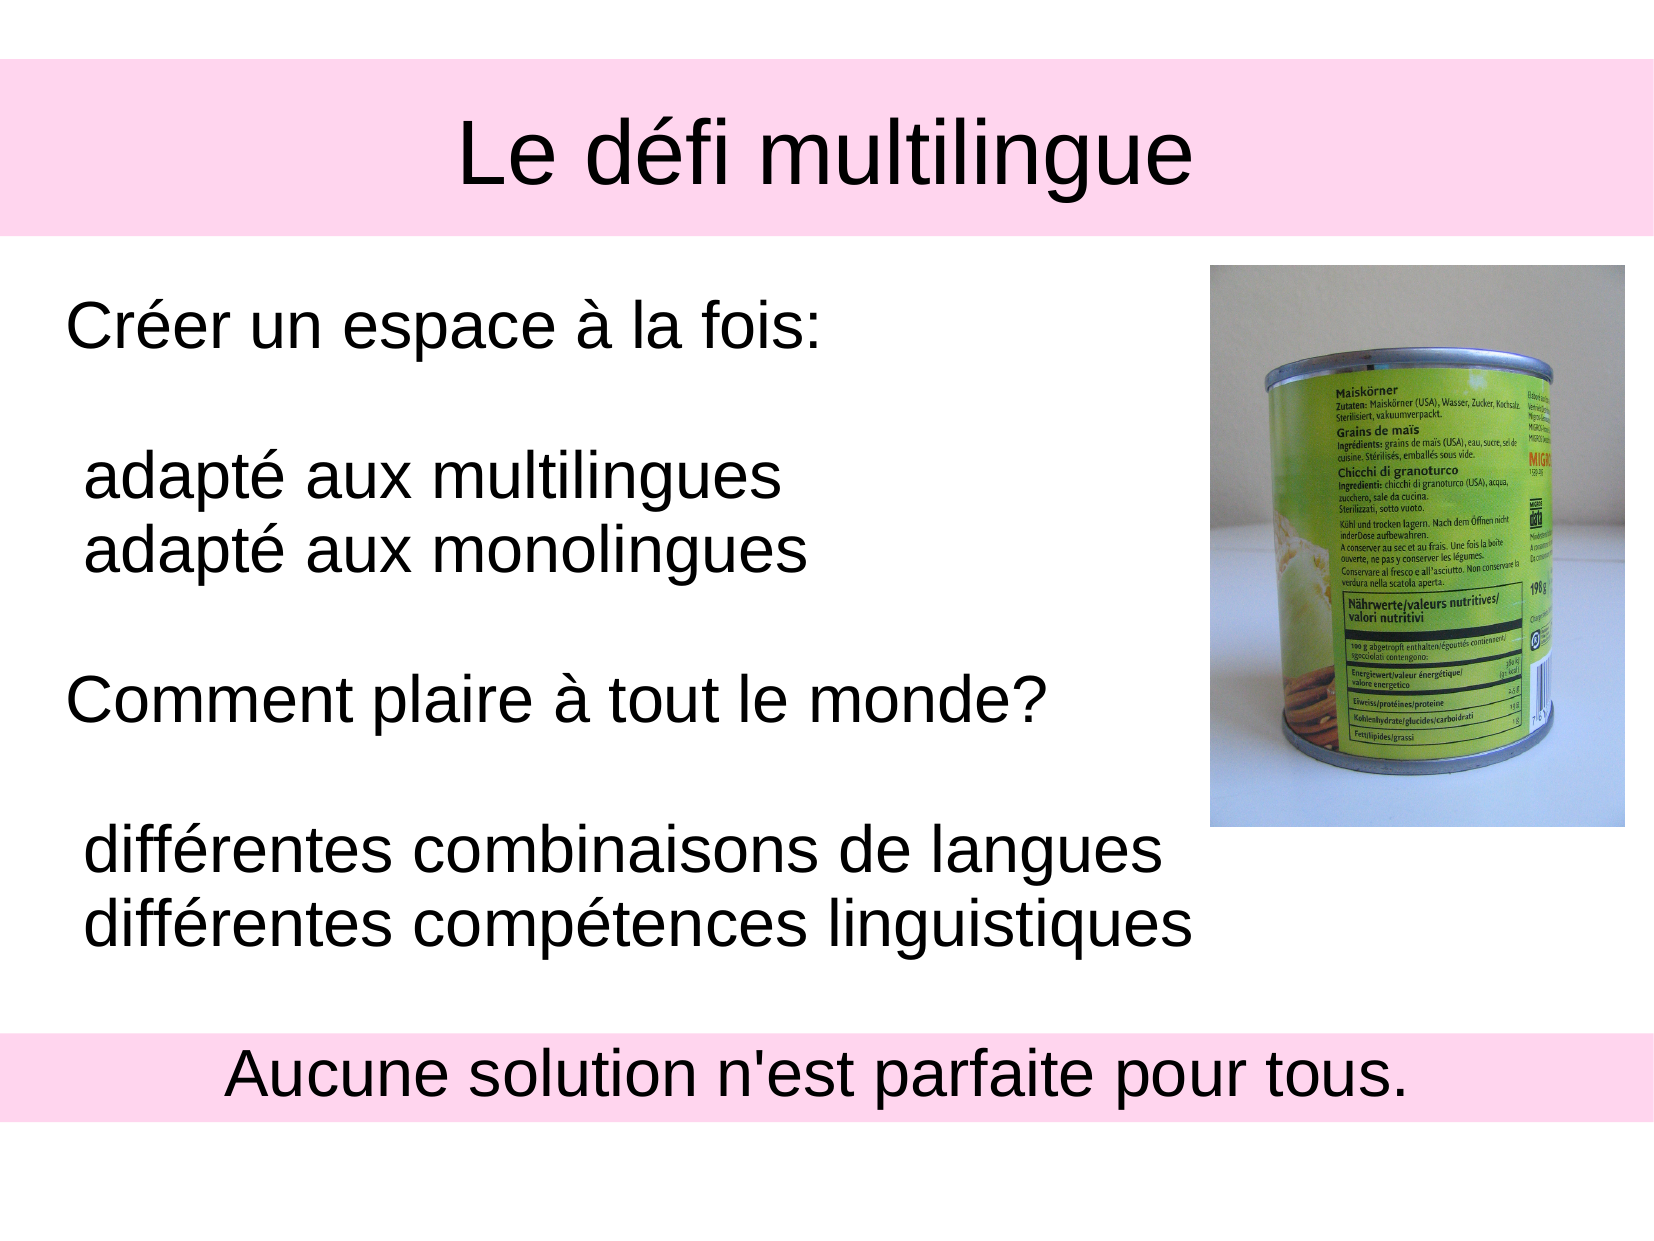

# Le défi multilingue
Créer un espace à la fois:
 adapté aux multilingues
 adapté aux monolingues
Comment plaire à tout le monde?
 différentes combinaisons de langues
 différentes compétences linguistiques
Aucune solution n'est parfaite pour tous.